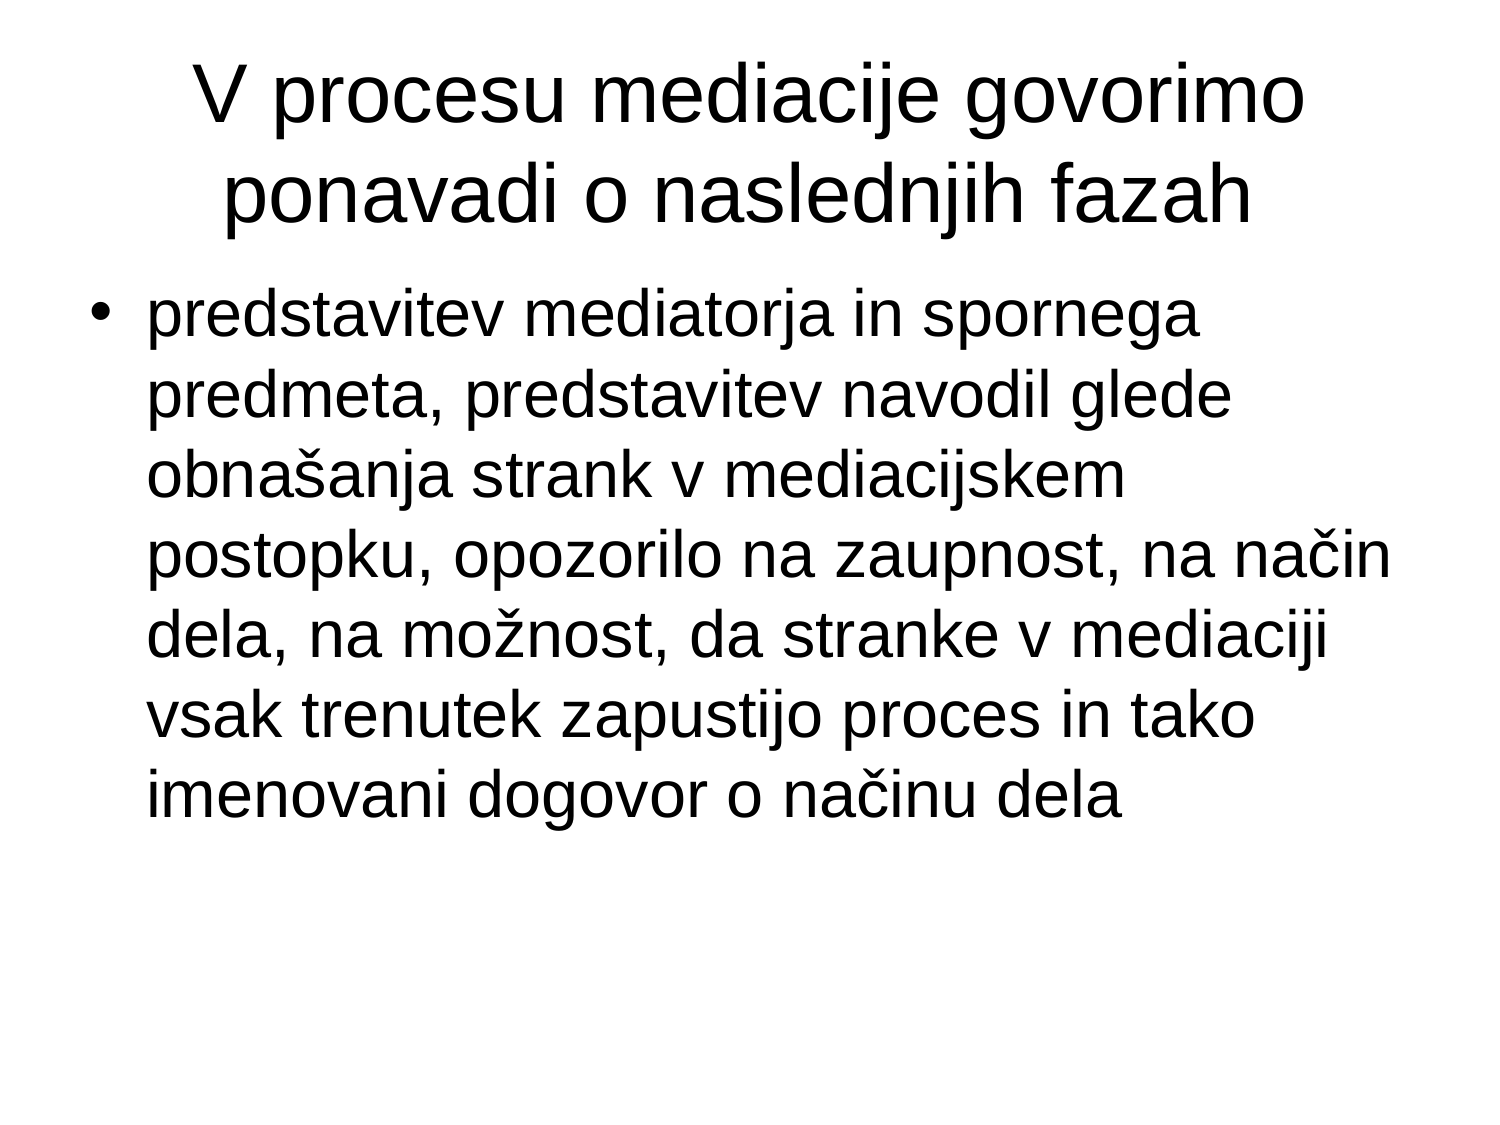

# V procesu mediacije govorimo ponavadi o naslednjih fazah
predstavitev mediatorja in spornega predmeta, predstavitev navodil glede obnašanja strank v mediacijskem postopku, opozorilo na zaupnost, na način dela, na možnost, da stranke v mediaciji vsak trenutek zapustijo proces in tako imenovani dogovor o načinu dela